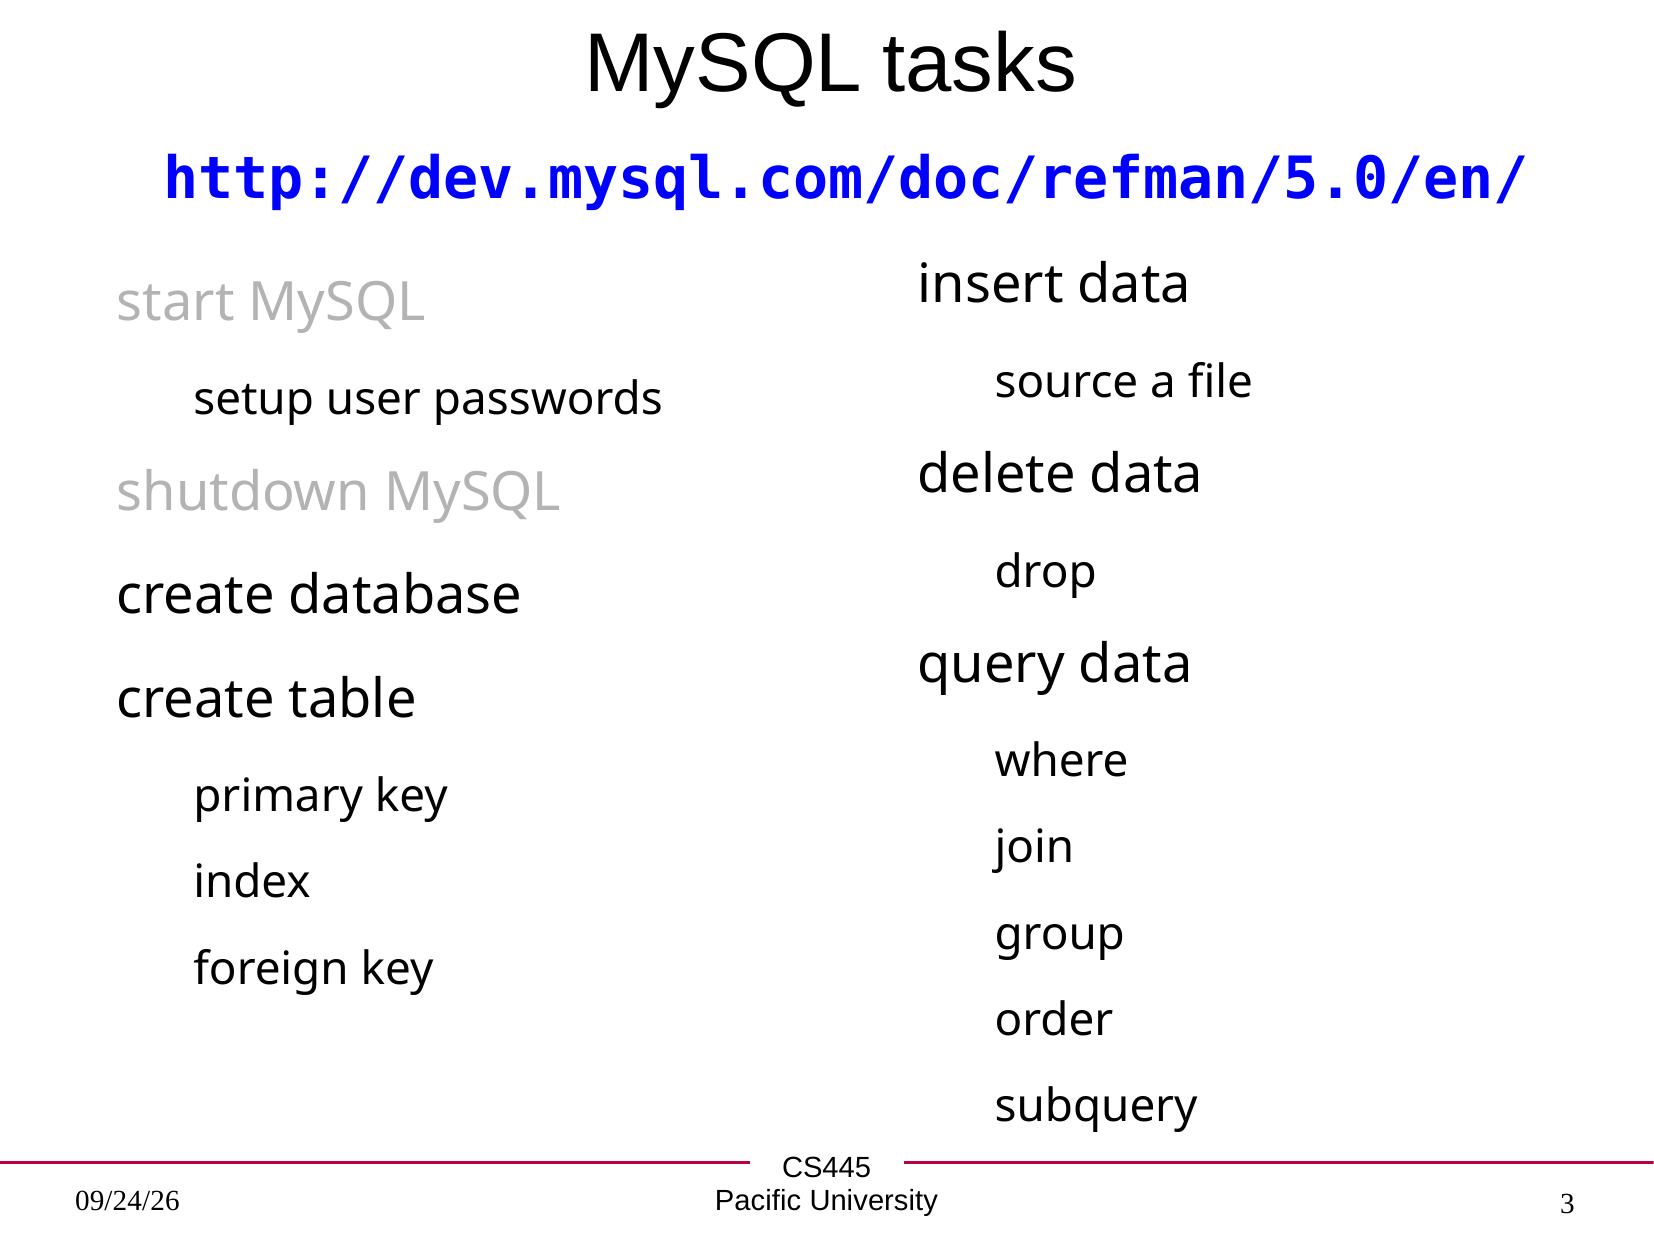

# MySQL tasks
http://dev.mysql.com/doc/refman/5.0/en/
insert data
source a file
delete data
drop
query data
where
join
group
order
subquery
start MySQL
setup user passwords
shutdown MySQL
create database
create table
primary key
index
foreign key